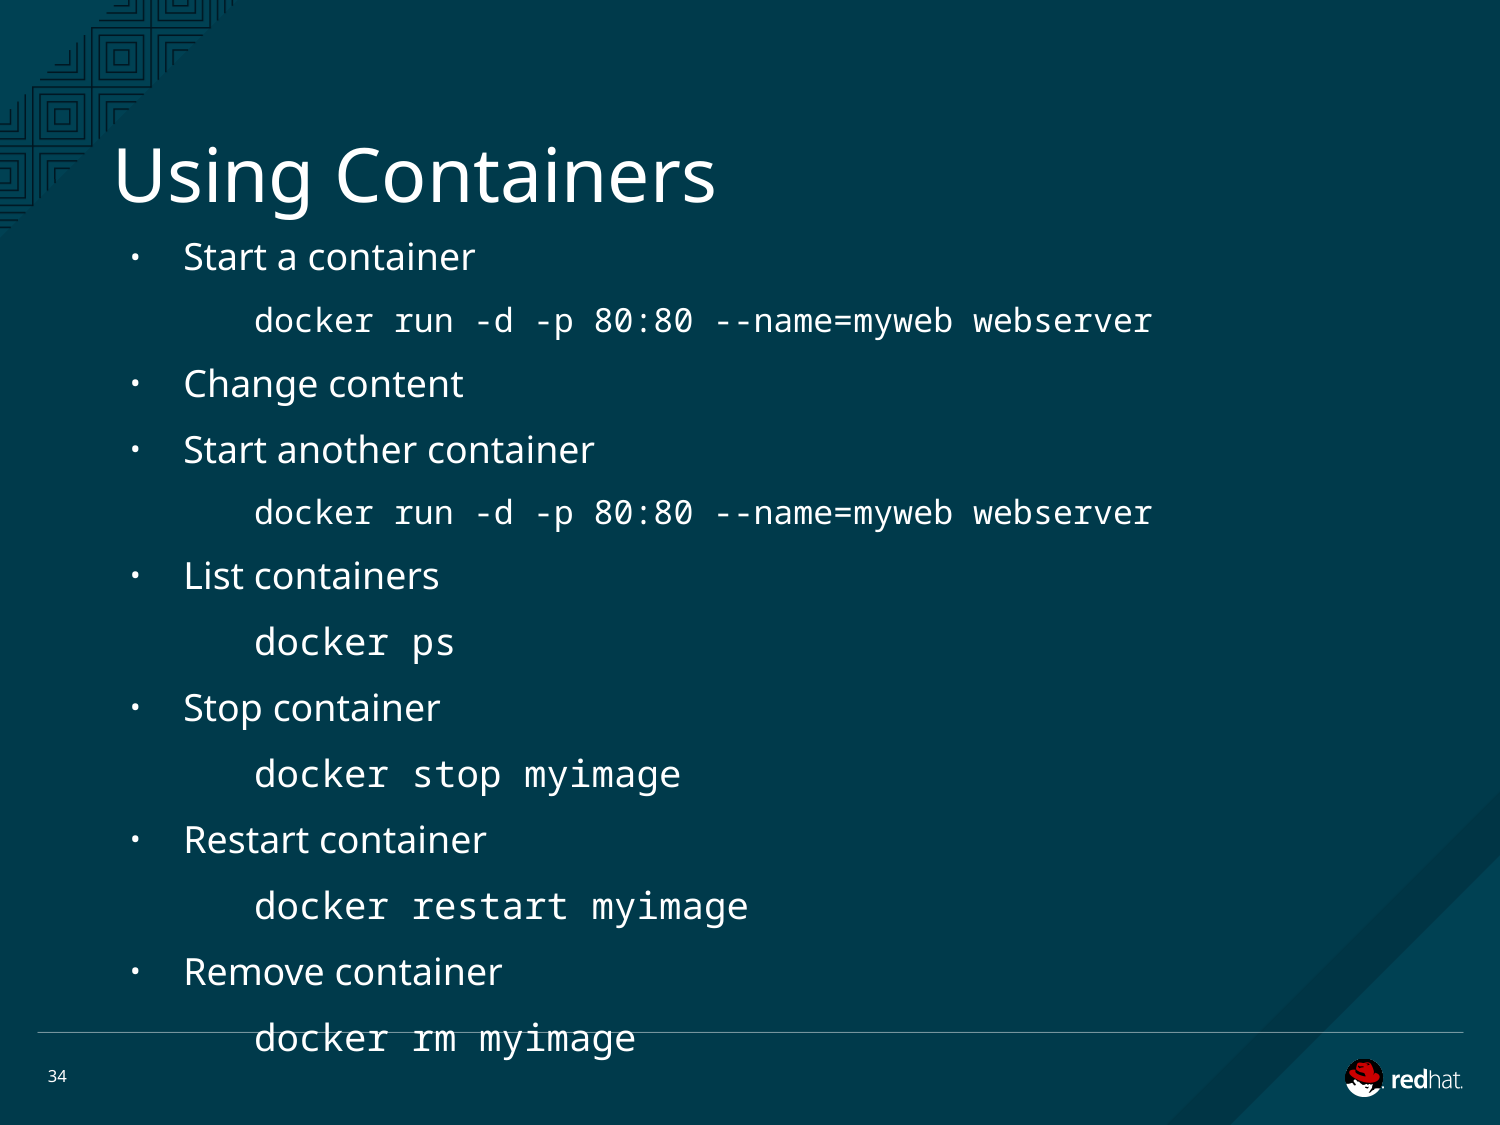

# Using Containers
Start a container
docker run -d -p 80:80 --name=myweb webserver
Change content
Start another container
docker run -d -p 80:80 --name=myweb webserver
List containers
docker ps
Stop container
docker stop myimage
Restart container
docker restart myimage
Remove container
docker rm myimage
34